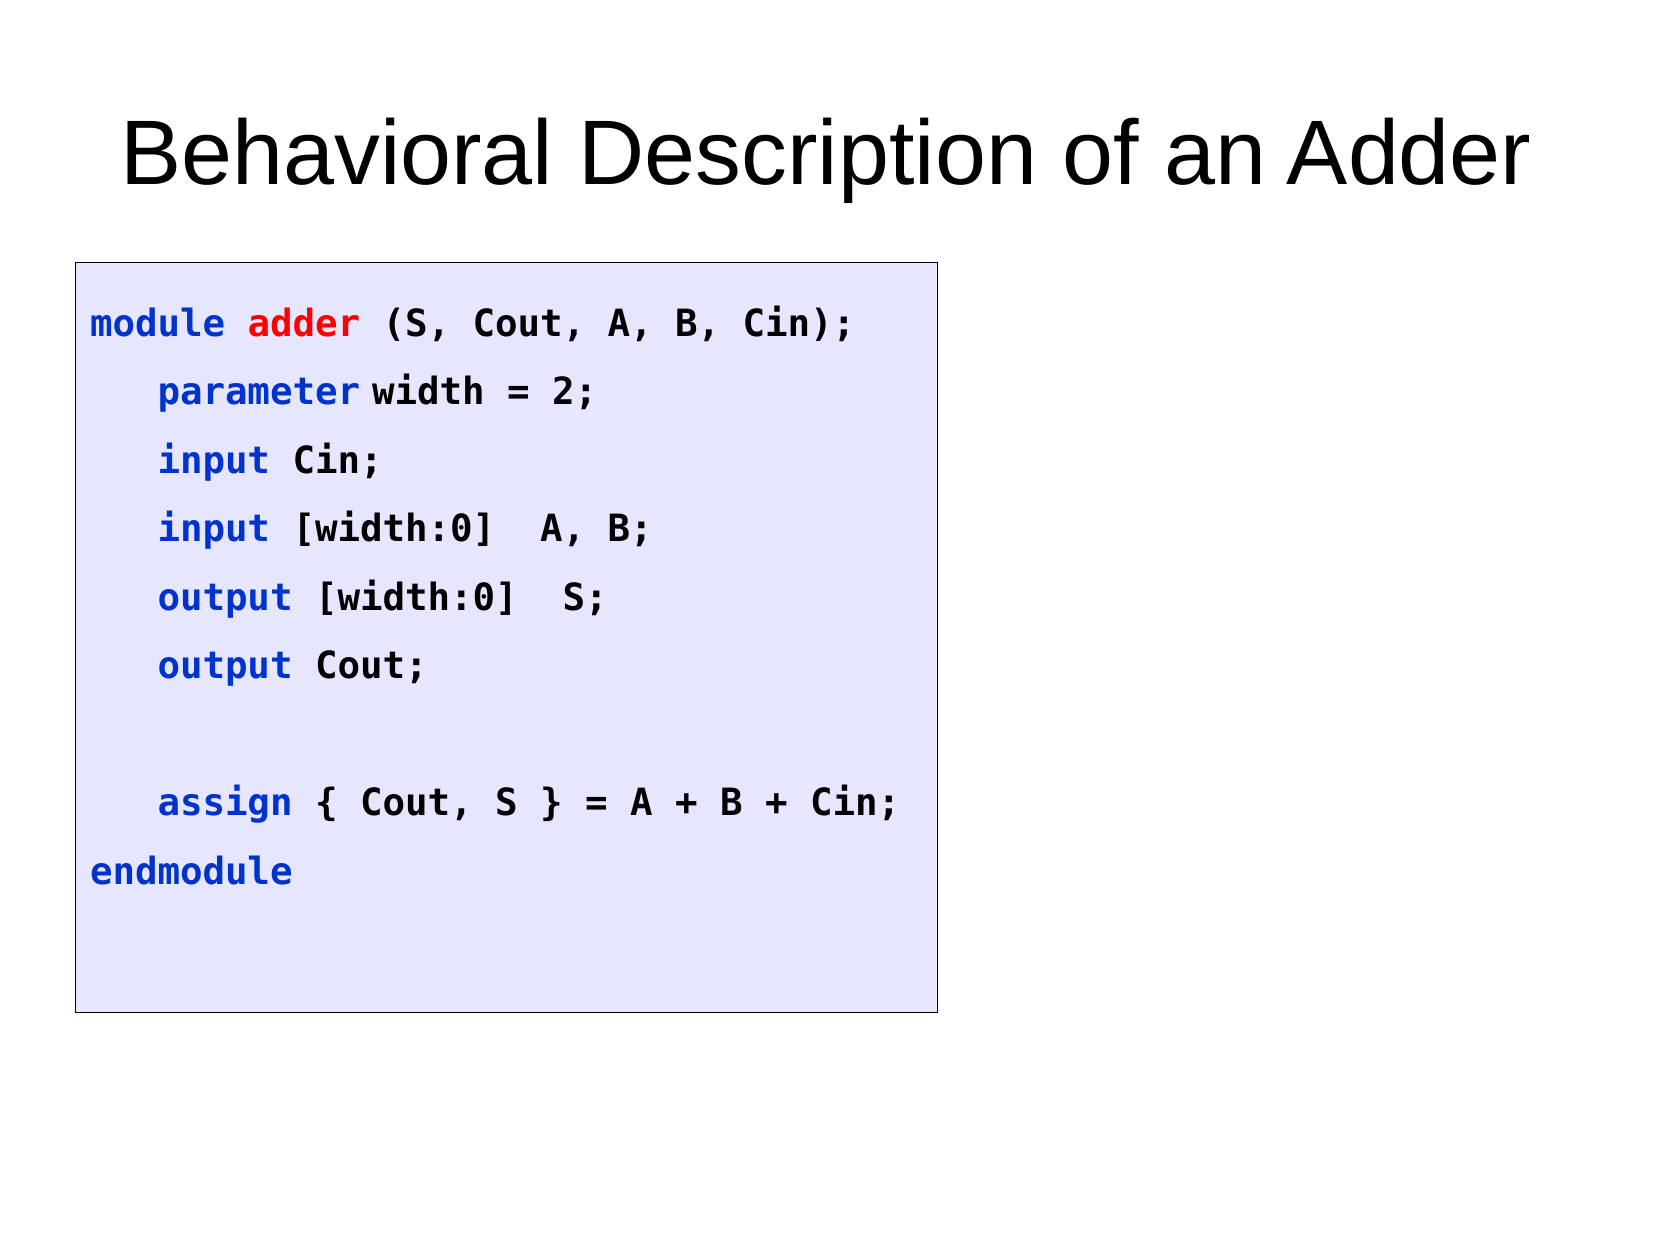

# Behavioral Description of an Adder
module adder (S, Cout, A, B, Cin);
 parameter	width = 2;
 input Cin;
 input [width:0] A, B;
 output [width:0] S;
 output Cout;
 assign { Cout, S } = A + B + Cin;
endmodule